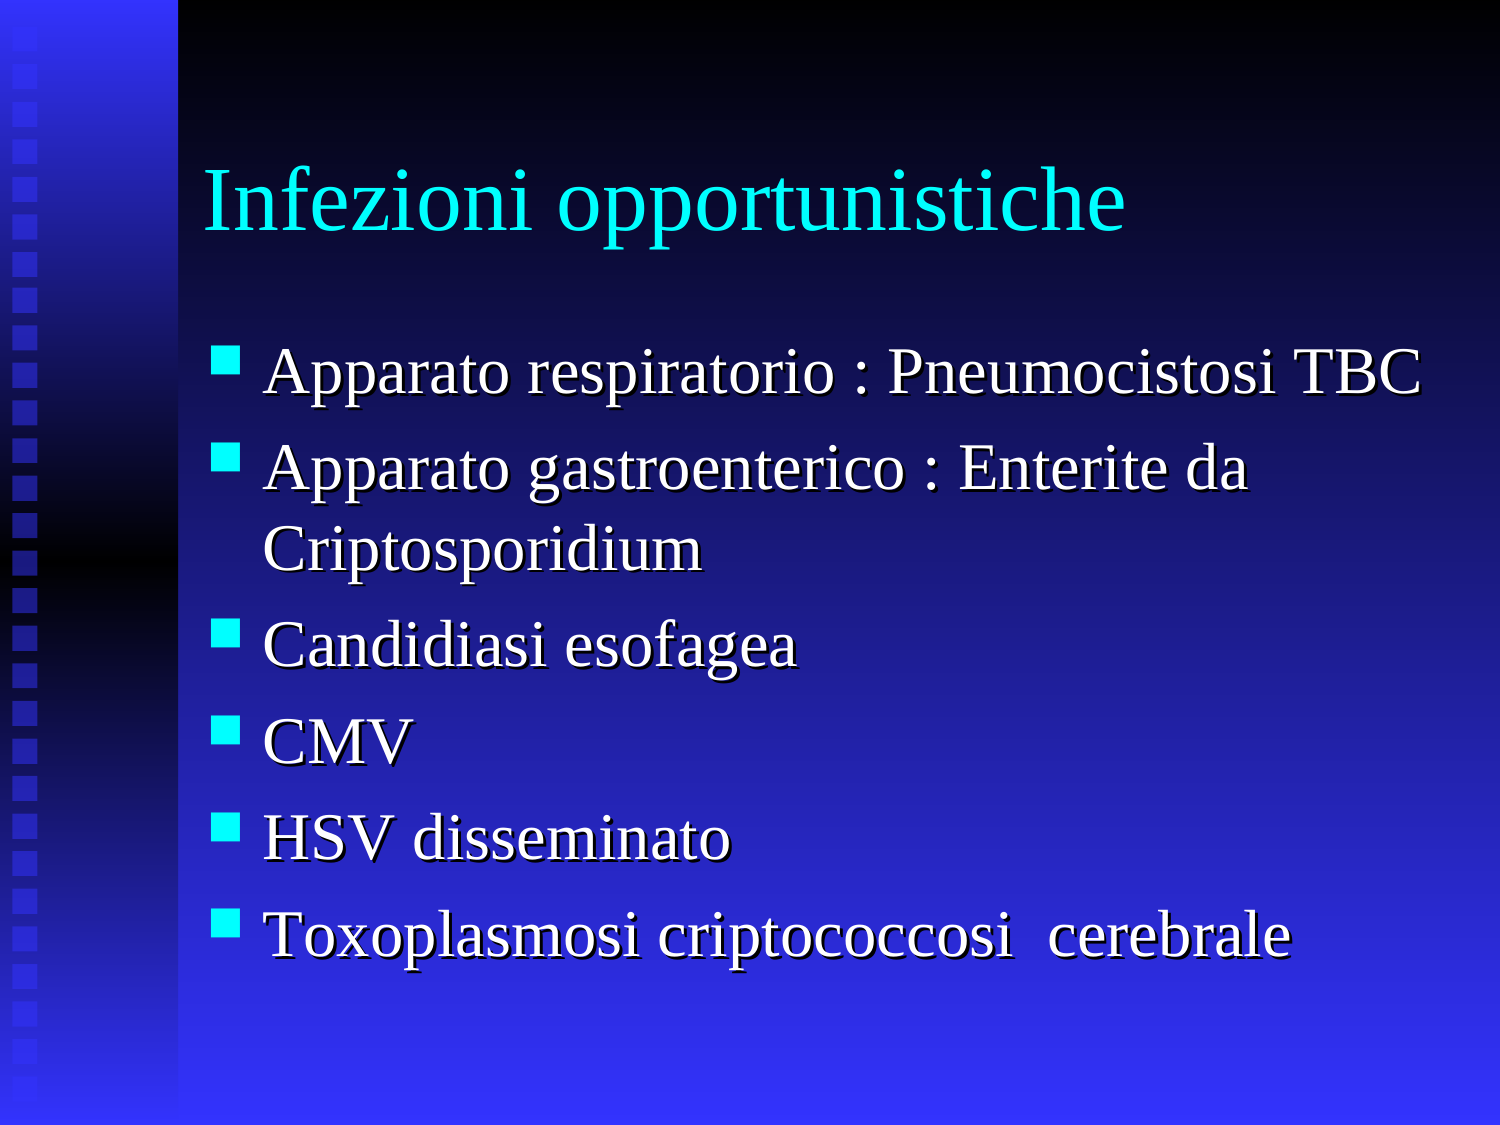

Infezioni opportunistiche
Apparato respiratorio : Pneumocistosi TBC
Apparato gastroenterico : Enterite da Criptosporidium
Candidiasi esofagea
CMV
HSV disseminato
Toxoplasmosi criptococcosi cerebrale